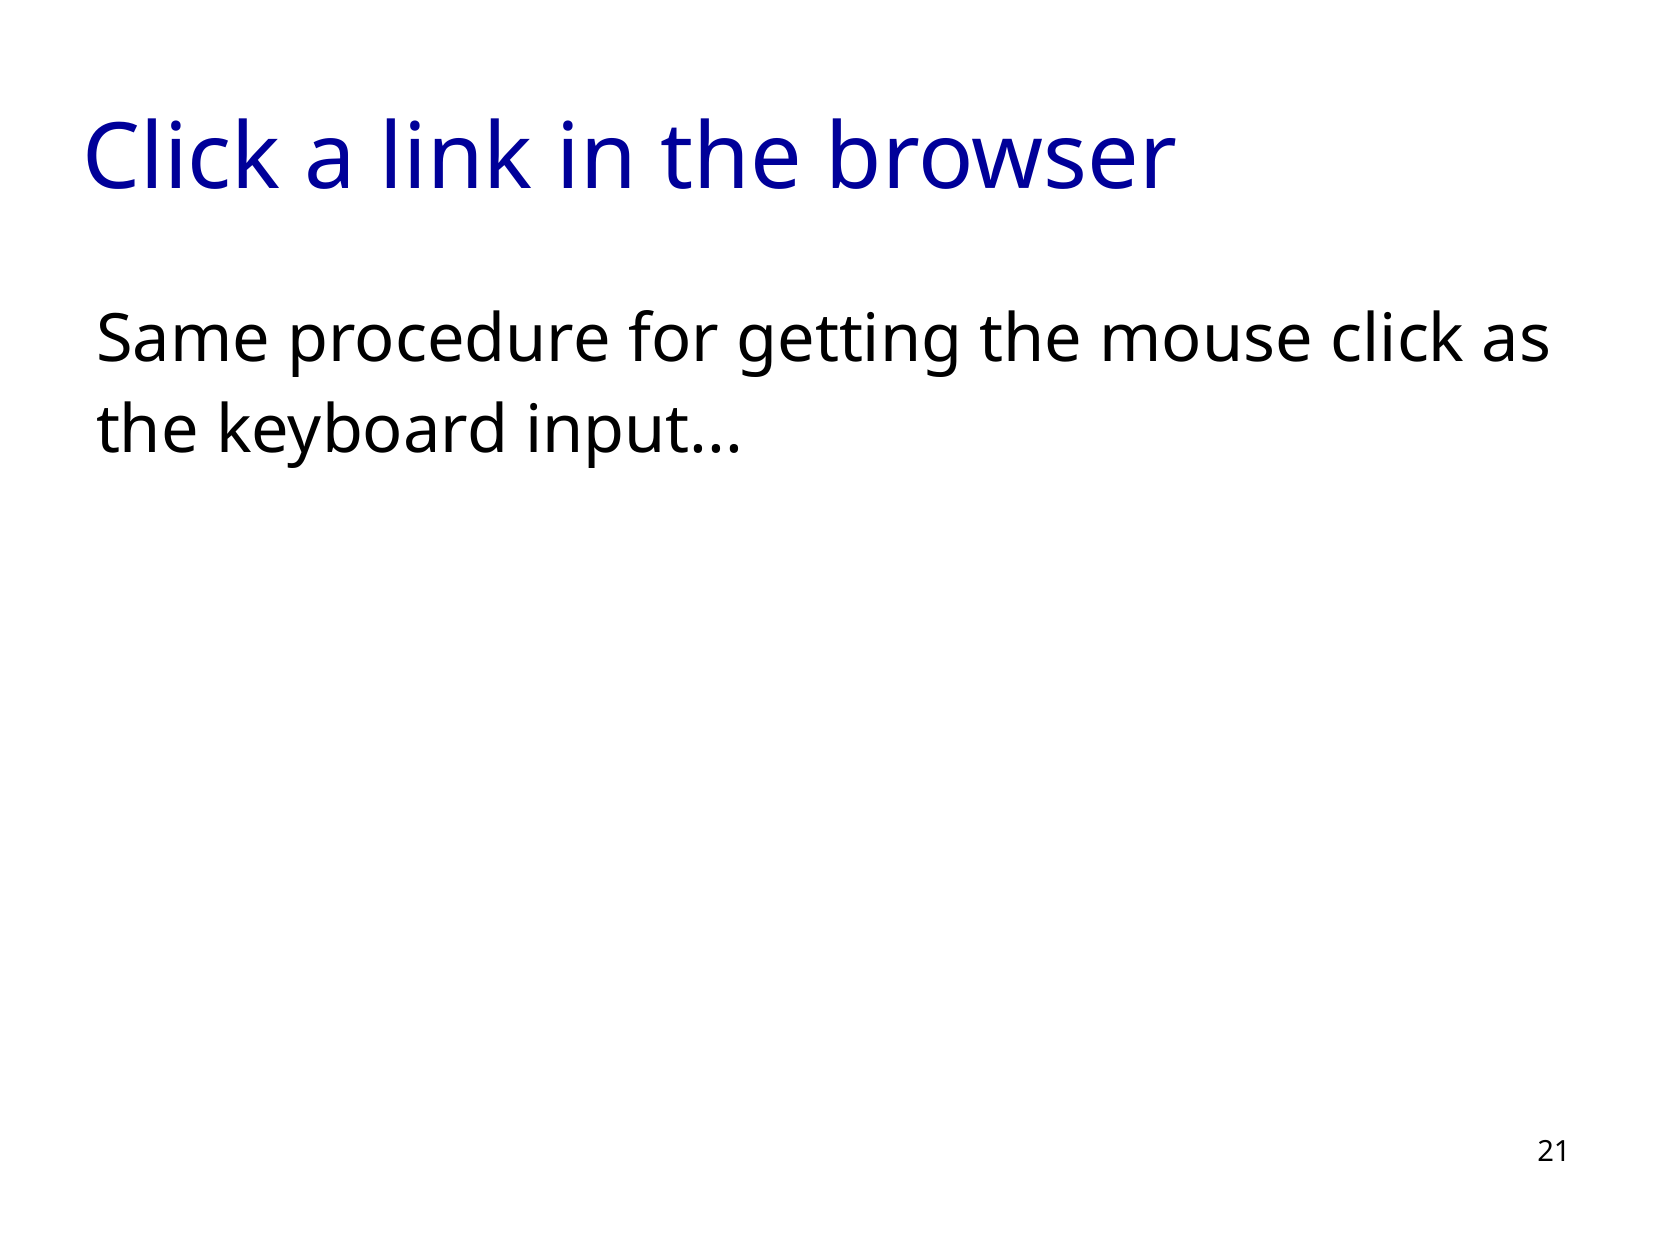

# Click a link in the browser
Same procedure for getting the mouse click as the keyboard input...
21